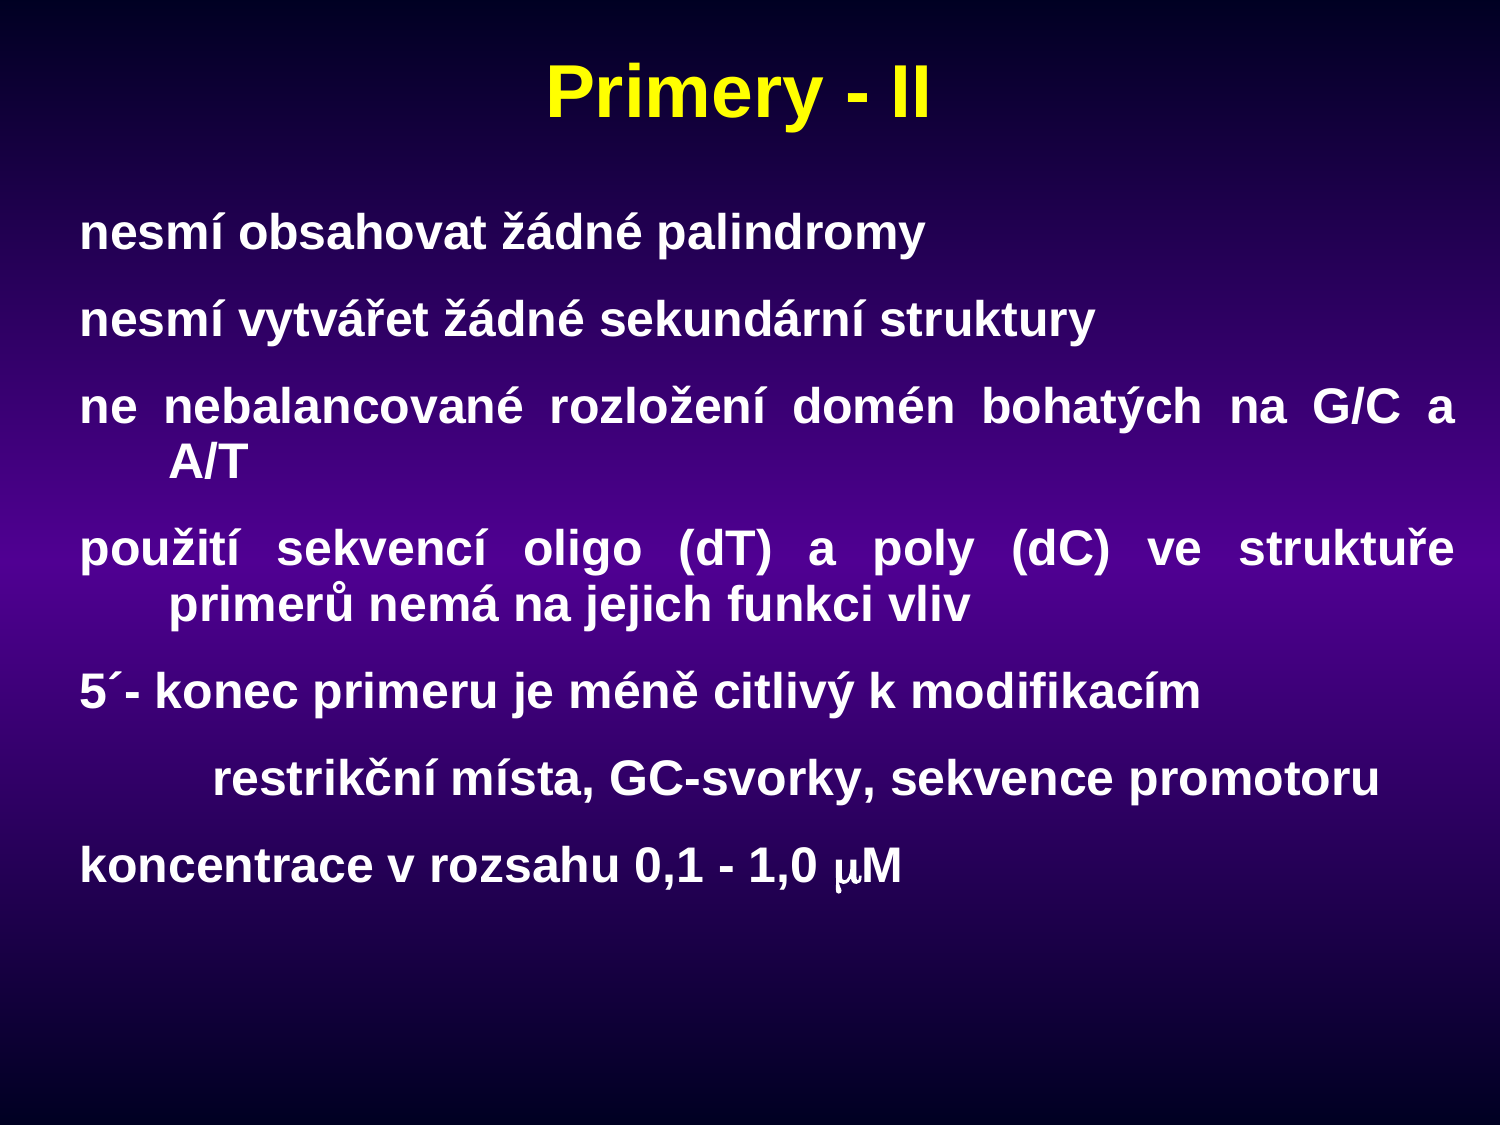

# Primery - II
nesmí obsahovat žádné palindromy
nesmí vytvářet žádné sekundární struktury
ne nebalancované rozložení domén bohatých na G/C a A/T
použití sekvencí oligo (dT) a poly (dC) ve struktuře primerů nemá na jejich funkci vliv
5´- konec primeru je méně citlivý k modifikacím
 restrikční místa, GC-svorky, sekvence promotoru
koncentrace v rozsahu 0,1 - 1,0 M